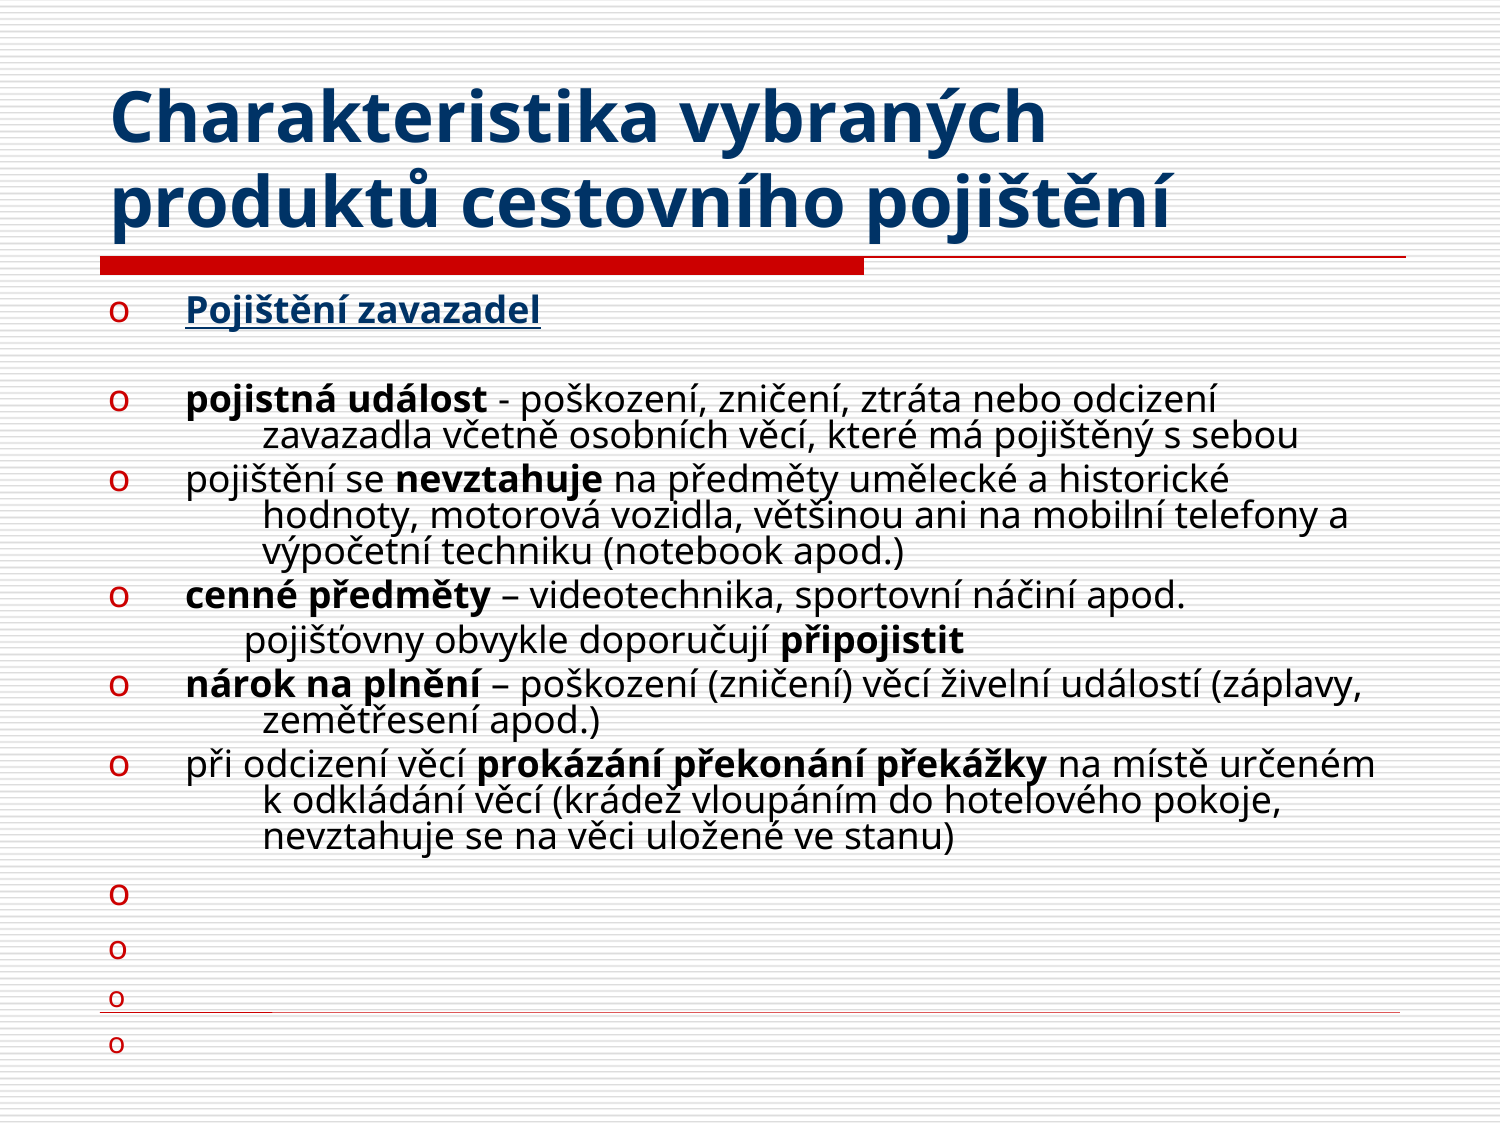

# Charakteristika vybraných produktů cestovního pojištění
Pojištění zavazadel
pojistná událost - poškození, zničení, ztráta nebo odcizení zavazadla včetně osobních věcí, které má pojištěný s sebou
pojištění se nevztahuje na předměty umělecké a historické hodnoty, motorová vozidla, většinou ani na mobilní telefony a výpočetní techniku (notebook apod.)
cenné předměty – videotechnika, sportovní náčiní apod.
 pojišťovny obvykle doporučují připojistit
nárok na plnění – poškození (zničení) věcí živelní událostí (záplavy, zemětřesení apod.)
při odcizení věcí prokázání překonání překážky na místě určeném k odkládání věcí (krádež vloupáním do hotelového pokoje, nevztahuje se na věci uložené ve stanu)